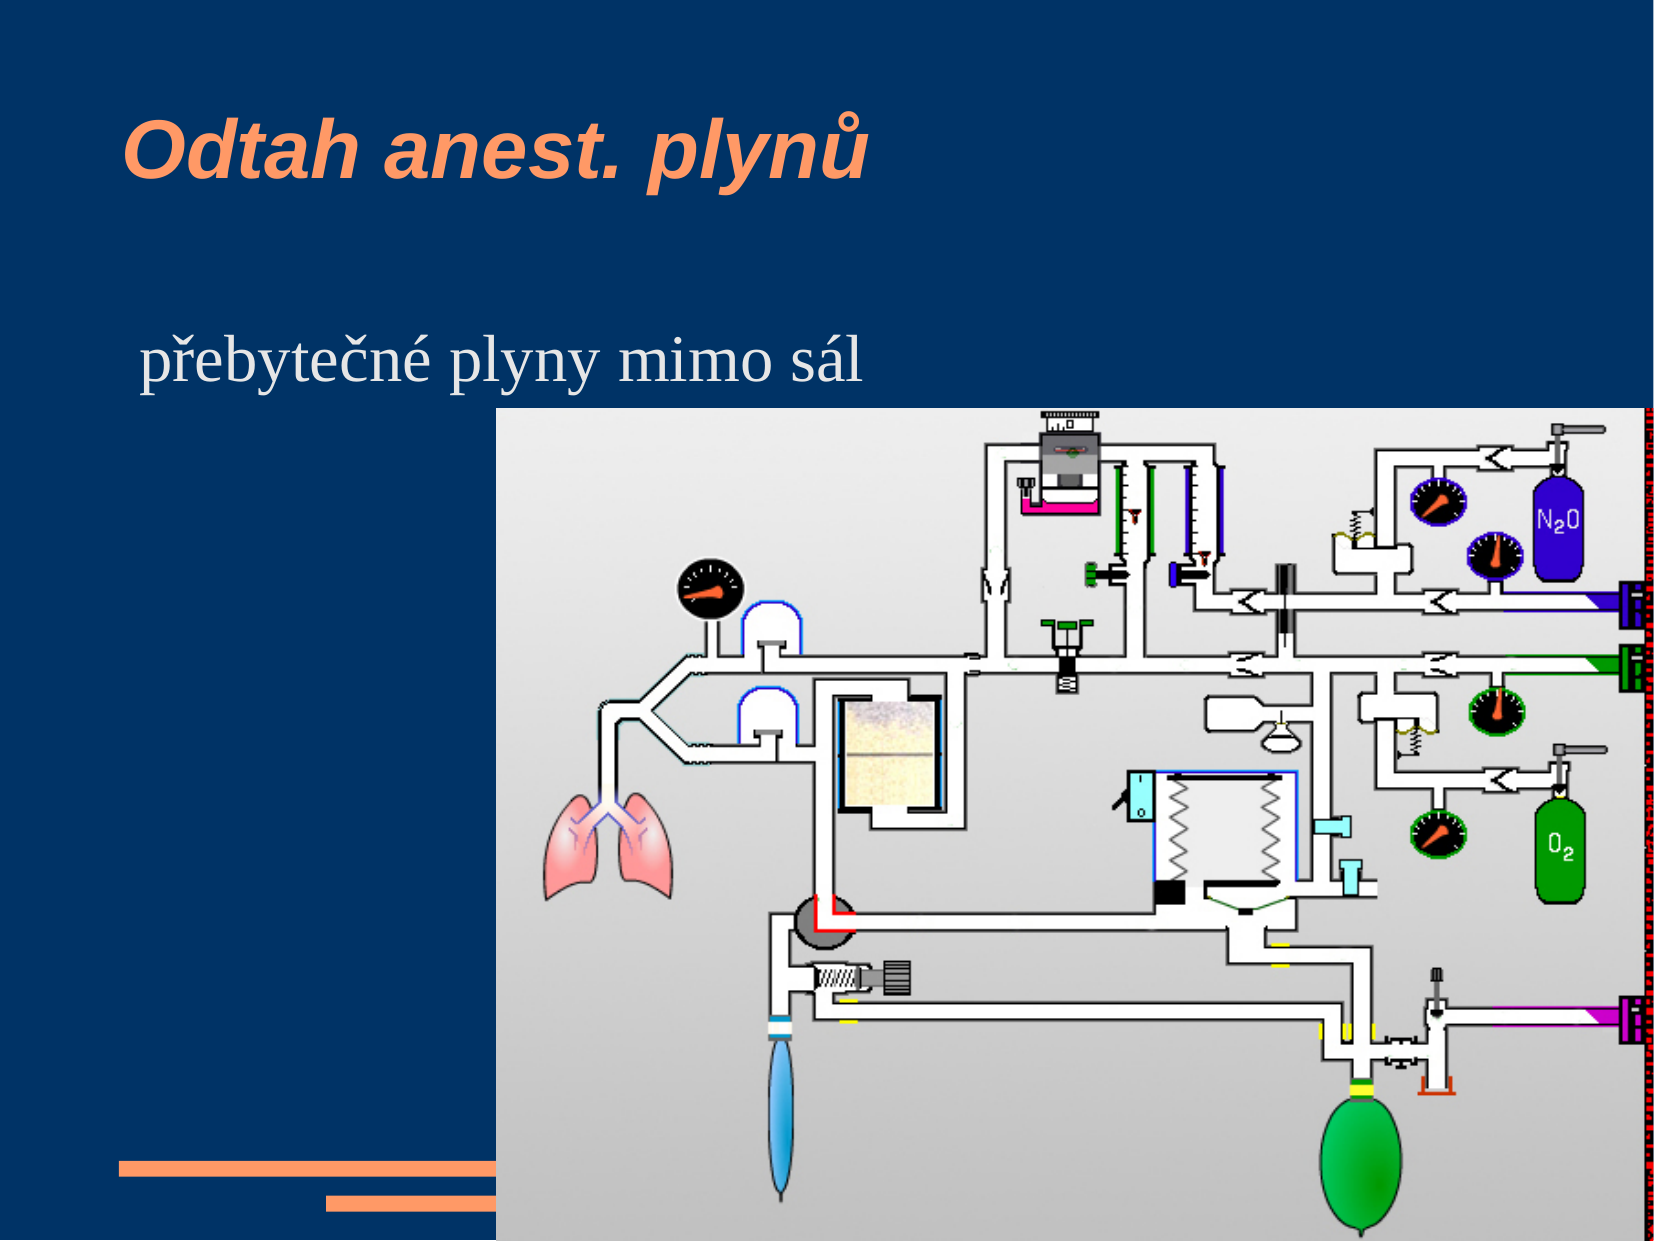

# Odtah anest. plynů
přebytečné plyny mimo sál